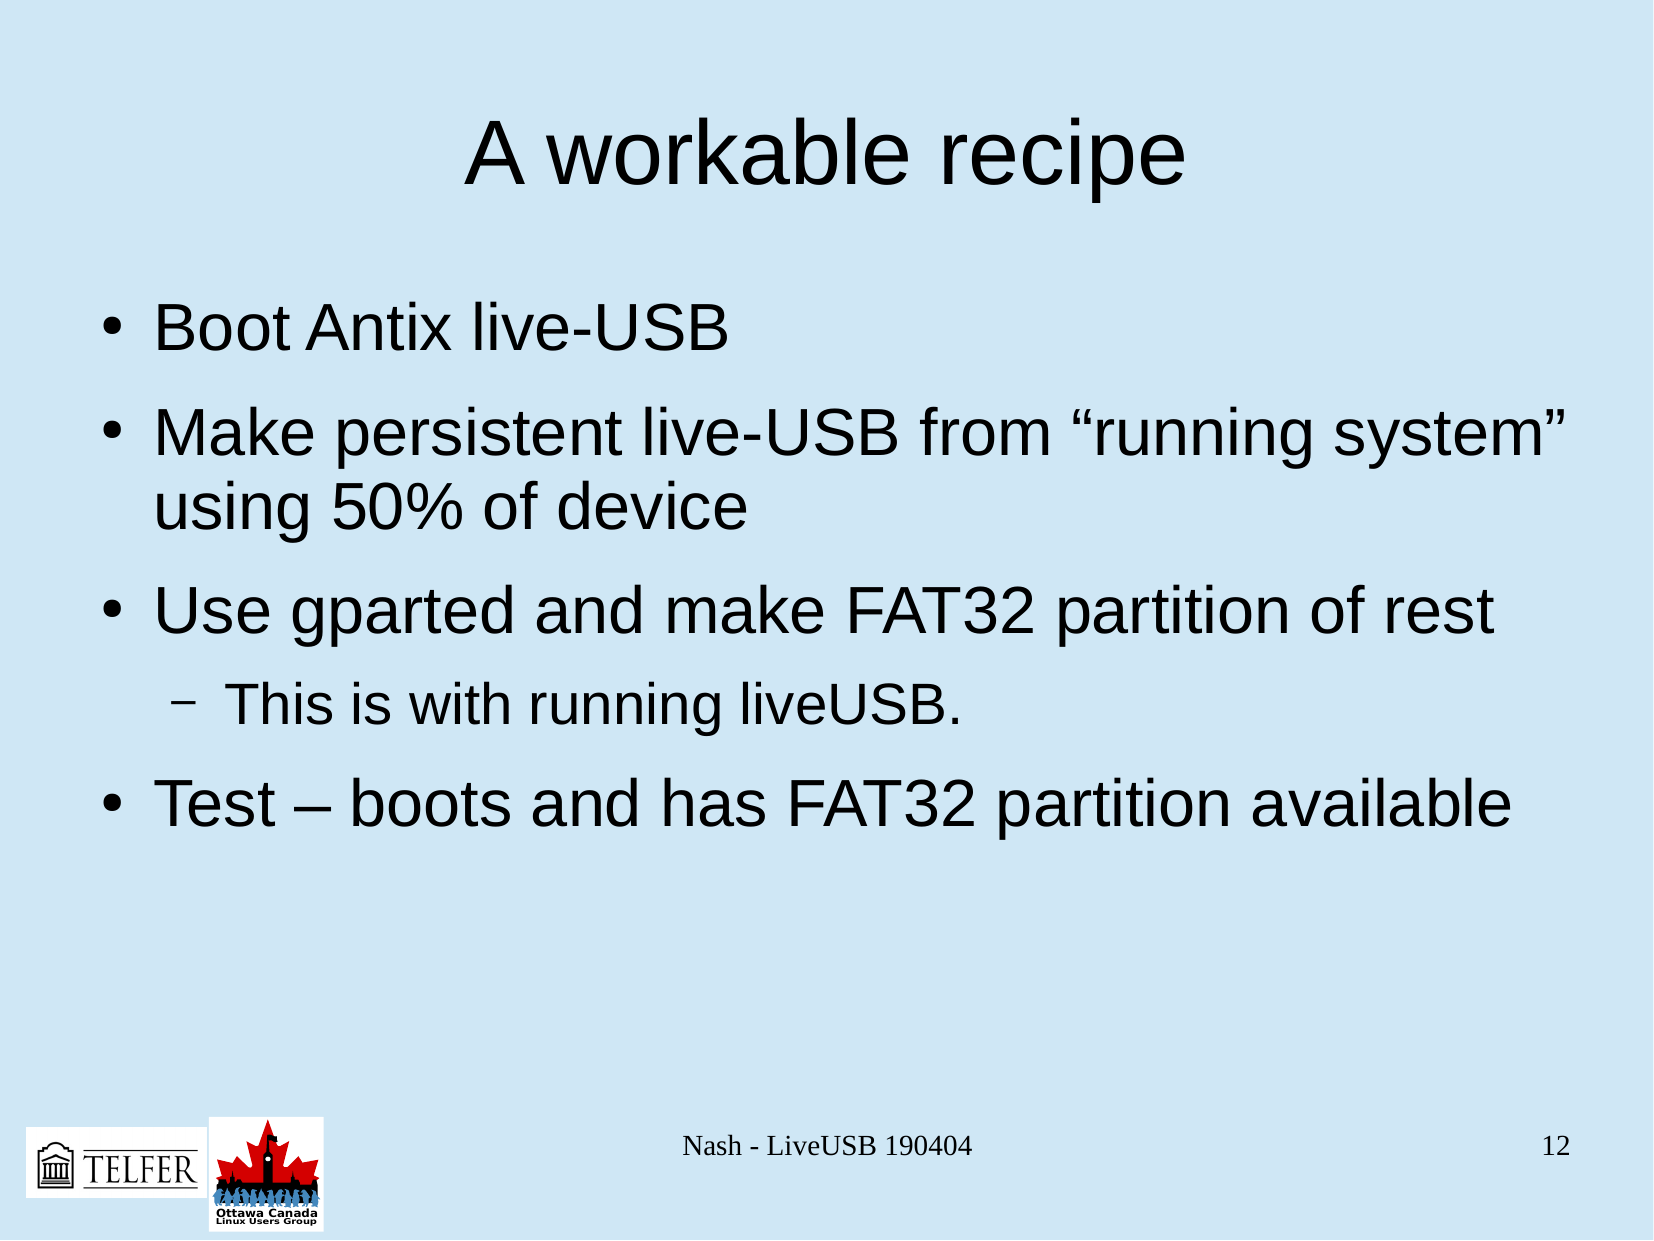

# A workable recipe
Boot Antix live-USB
Make persistent live-USB from “running system” using 50% of device
Use gparted and make FAT32 partition of rest
This is with running liveUSB.
Test – boots and has FAT32 partition available
Nash - LiveUSB 190404
12